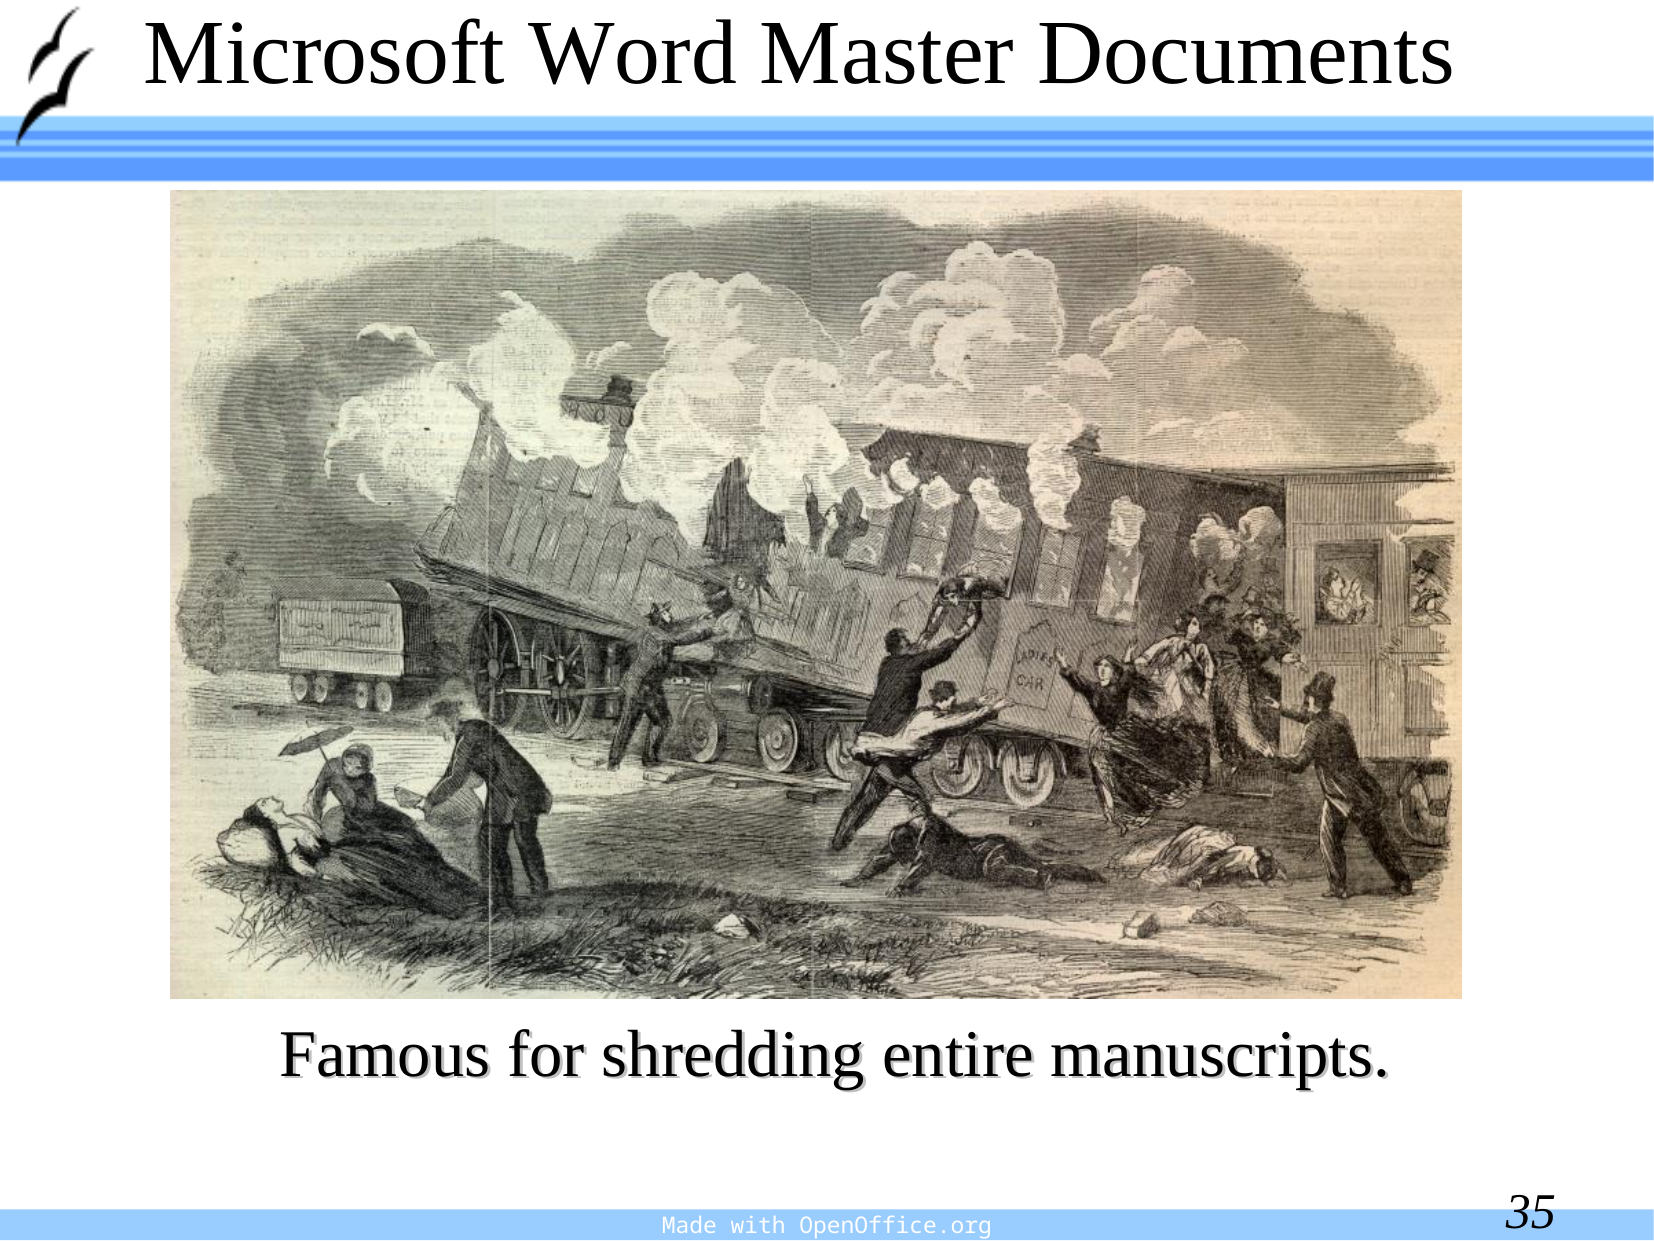

# Microsoft Word Master Documents
Famous for shredding entire manuscripts.